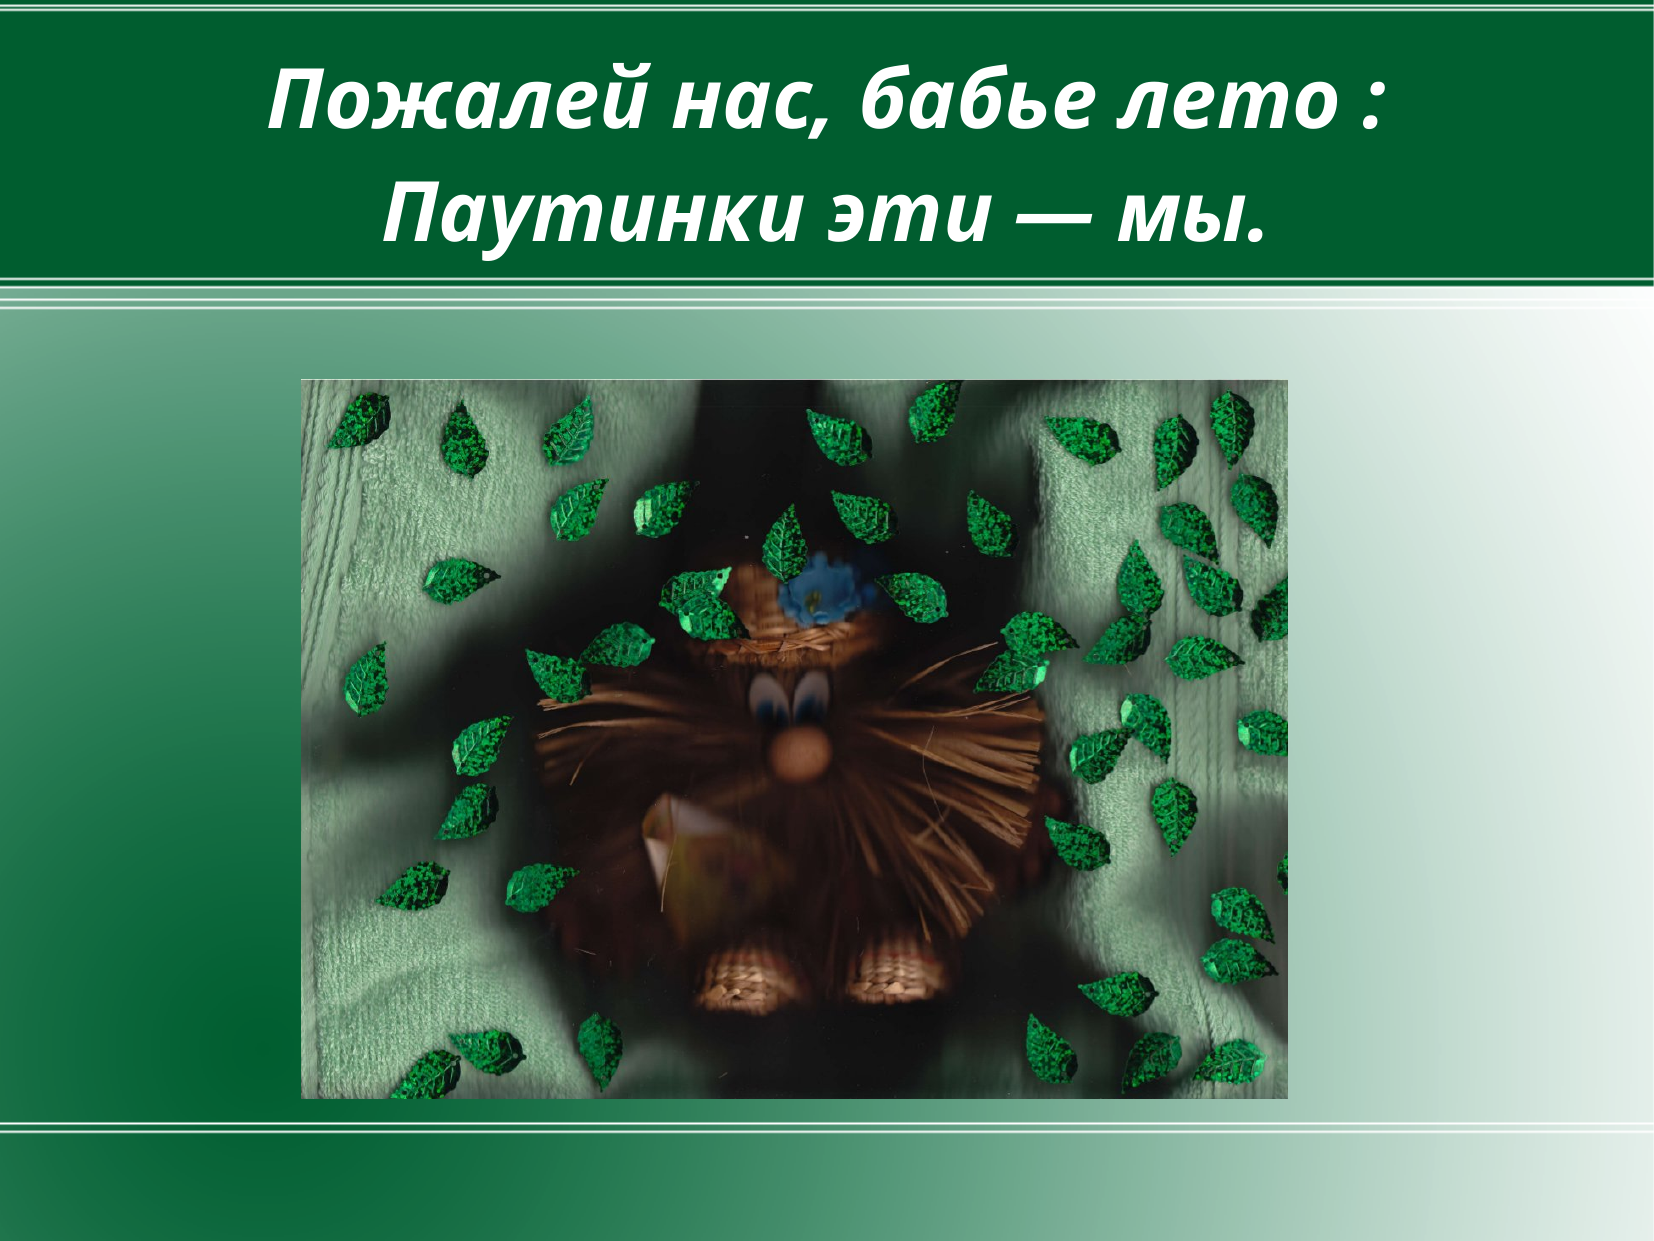

# Пожалей нас, бабье лето : Паутинки эти ― мы.